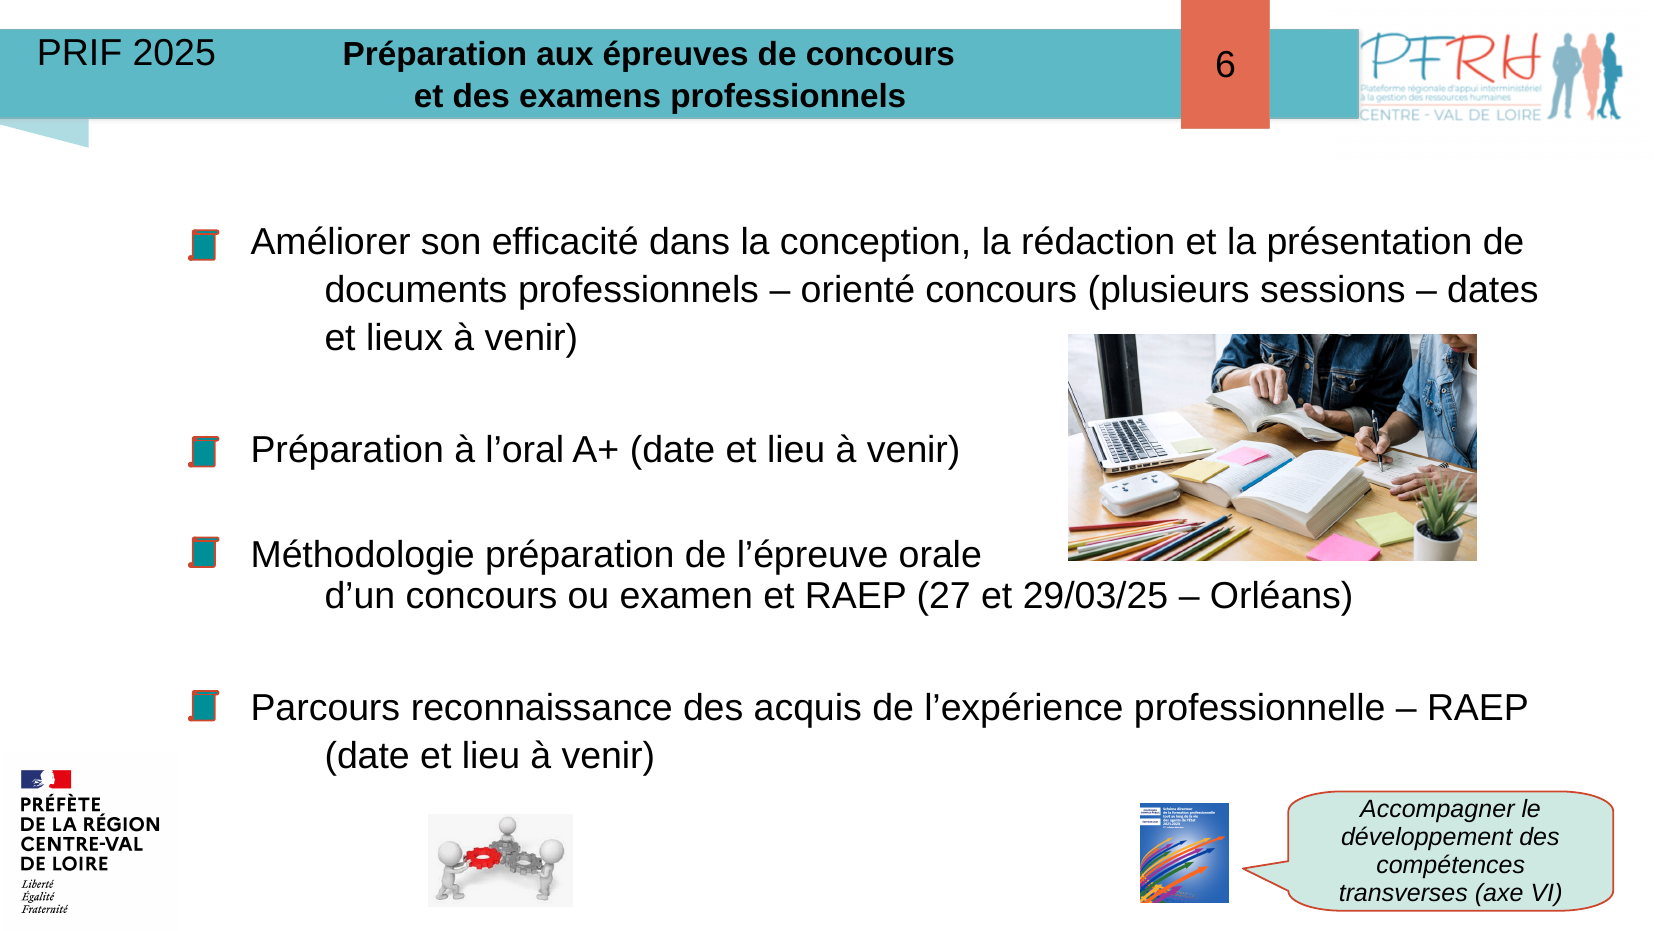

6
PRIF 2025		 Préparation aux épreuves de concours
		et des examens professionnels
Améliorer son efficacité dans la conception, la rédaction et la présentation de
	documents professionnels – orienté concours (plusieurs sessions – dates
	et lieux à venir)
Préparation à l’oral A+ (date et lieu à venir)
Méthodologie préparation de l’épreuve orale
	d’un concours ou examen et RAEP (27 et 29/03/25 – Orléans)
Parcours reconnaissance des acquis de l’expérience professionnelle – RAEP
	(date et lieu à venir)
Accompagner le développement des compétences transverses (axe VI)